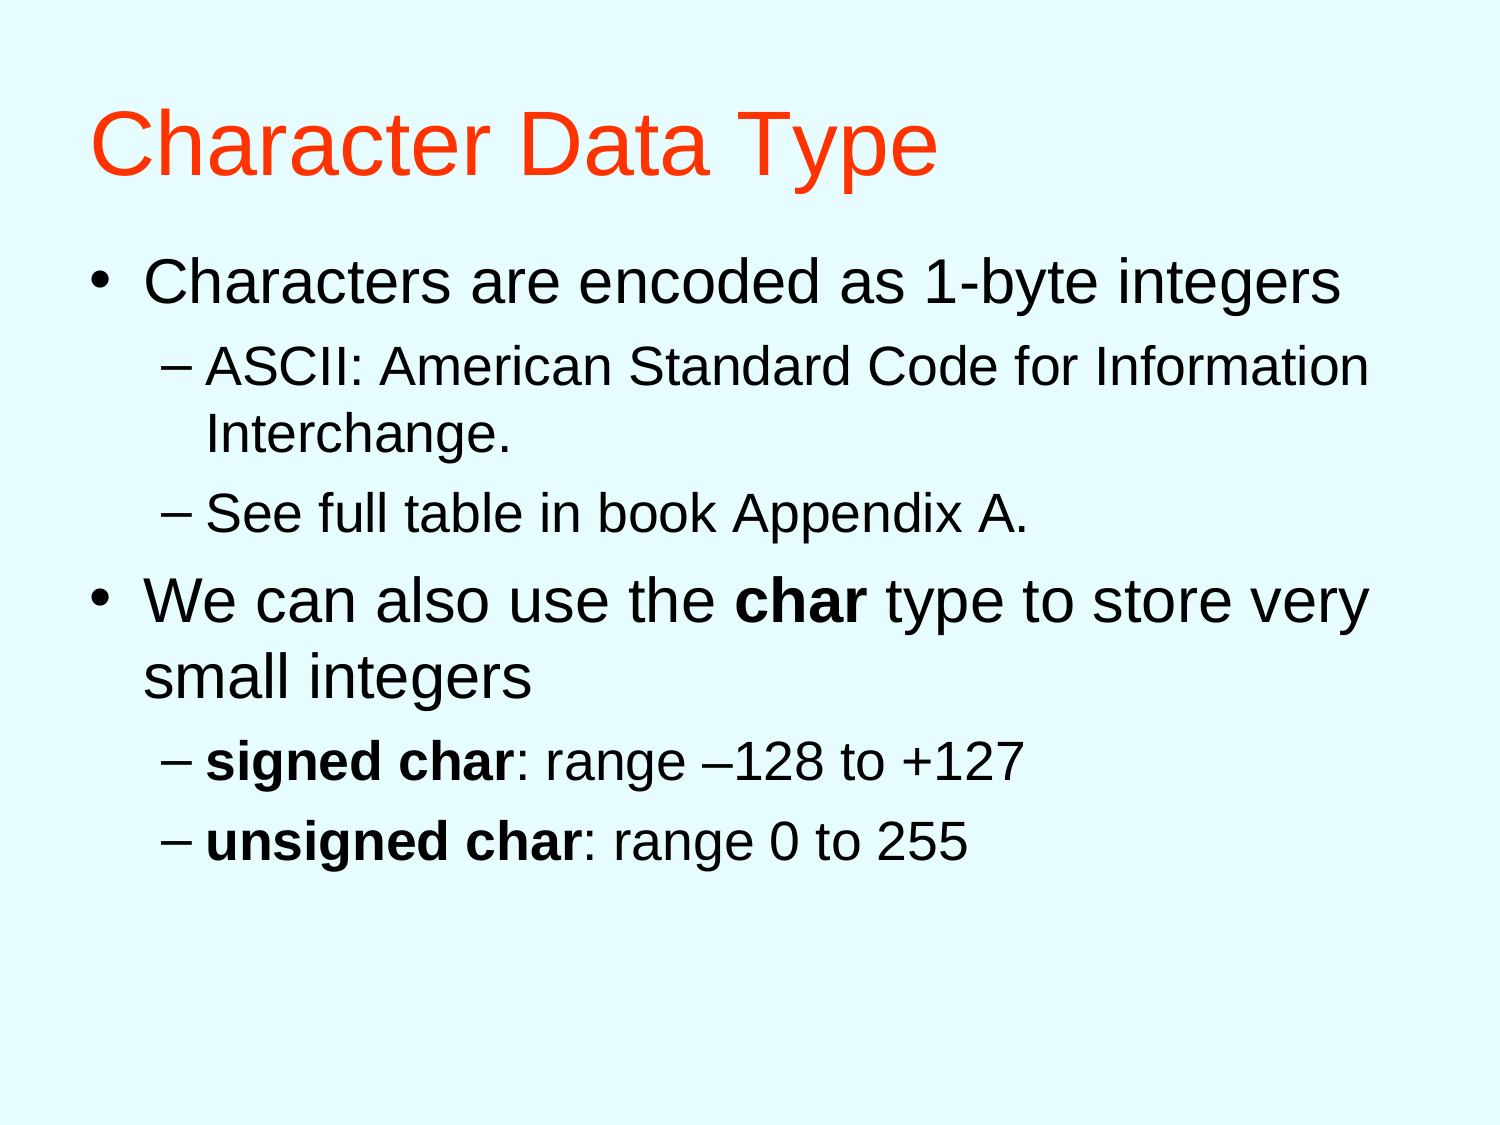

# Character Data Type
Characters are encoded as 1-byte integers
ASCII: American Standard Code for Information Interchange.
See full table in book Appendix A.
We can also use the char type to store very small integers
signed char: range –128 to +127
unsigned char: range 0 to 255